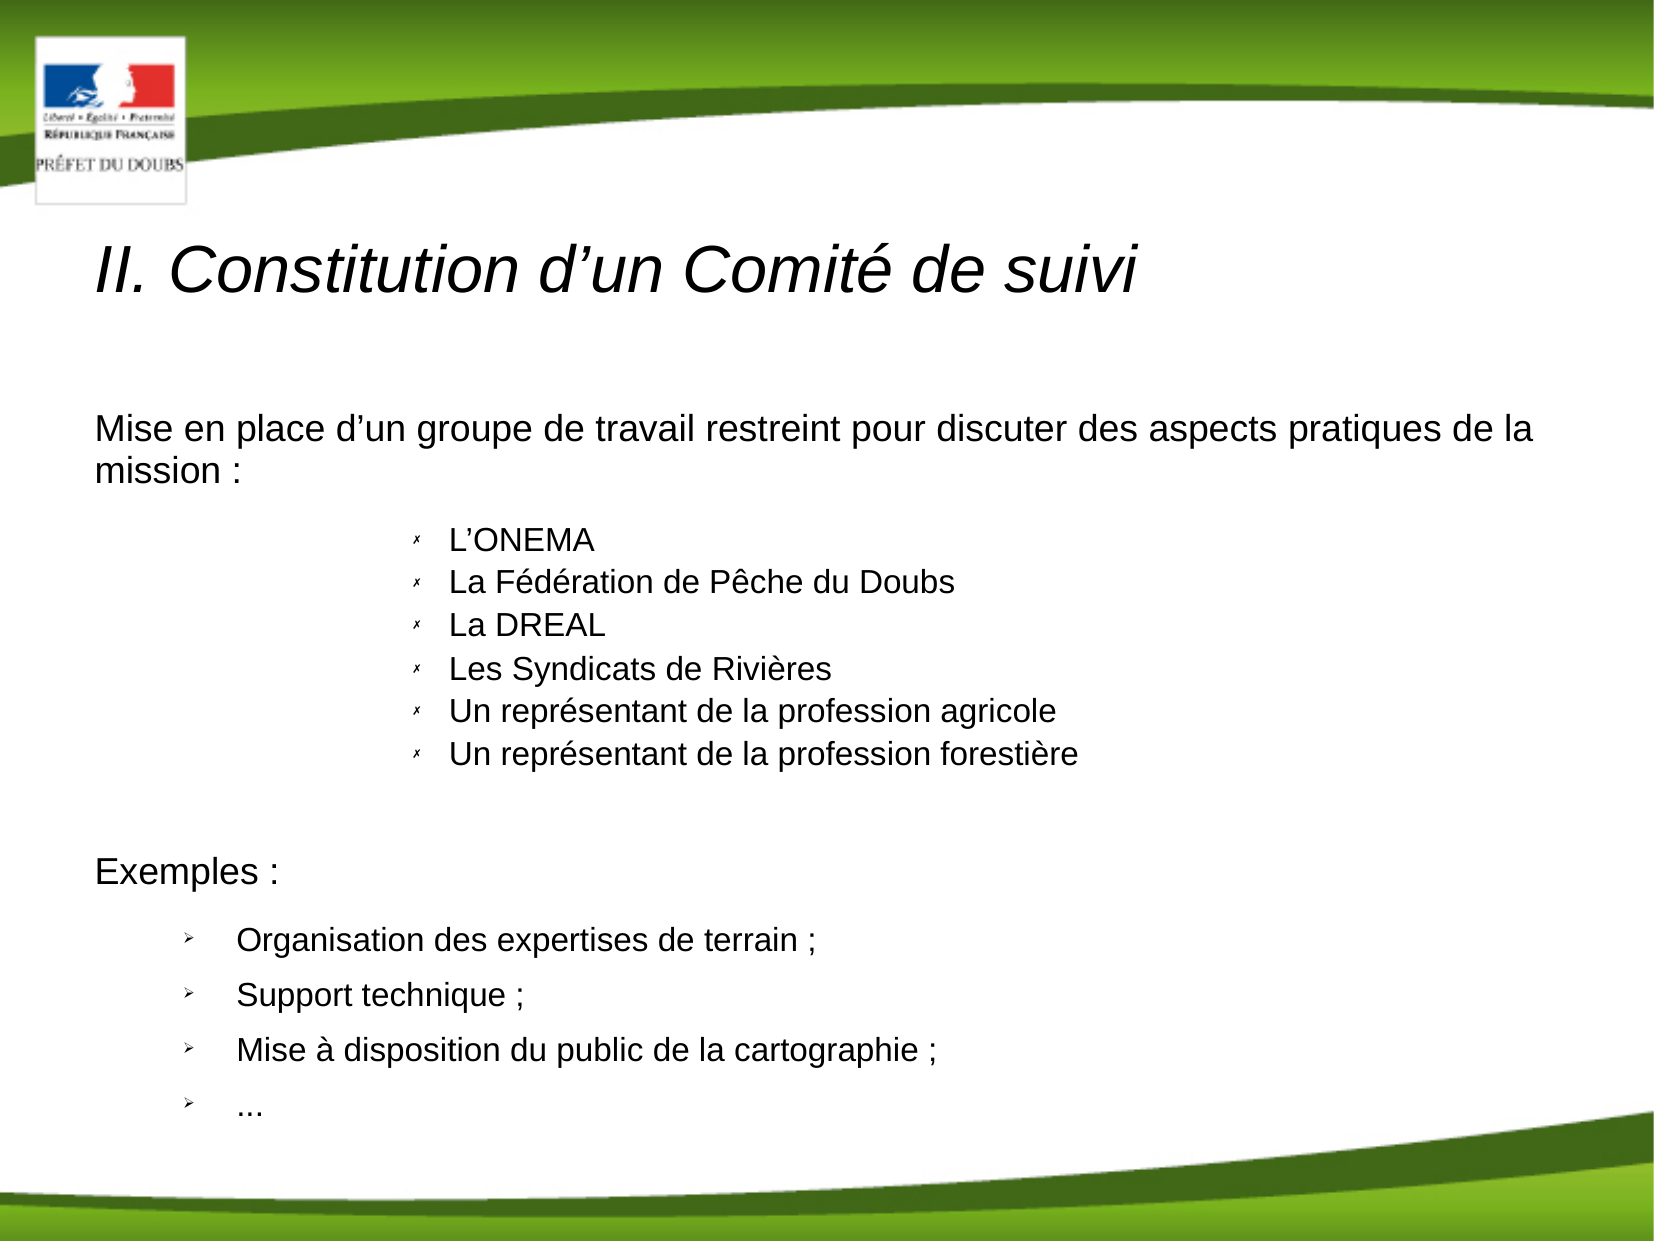

#
 Constitution d’un Comité de suivi
Mise en place d’un groupe de travail restreint pour discuter des aspects pratiques de la mission :
L’ONEMA
La Fédération de Pêche du Doubs
La DREAL
Les Syndicats de Rivières
Un représentant de la profession agricole
Un représentant de la profession forestière
Exemples :
Organisation des expertises de terrain ;
Support technique ;
Mise à disposition du public de la cartographie ;
...